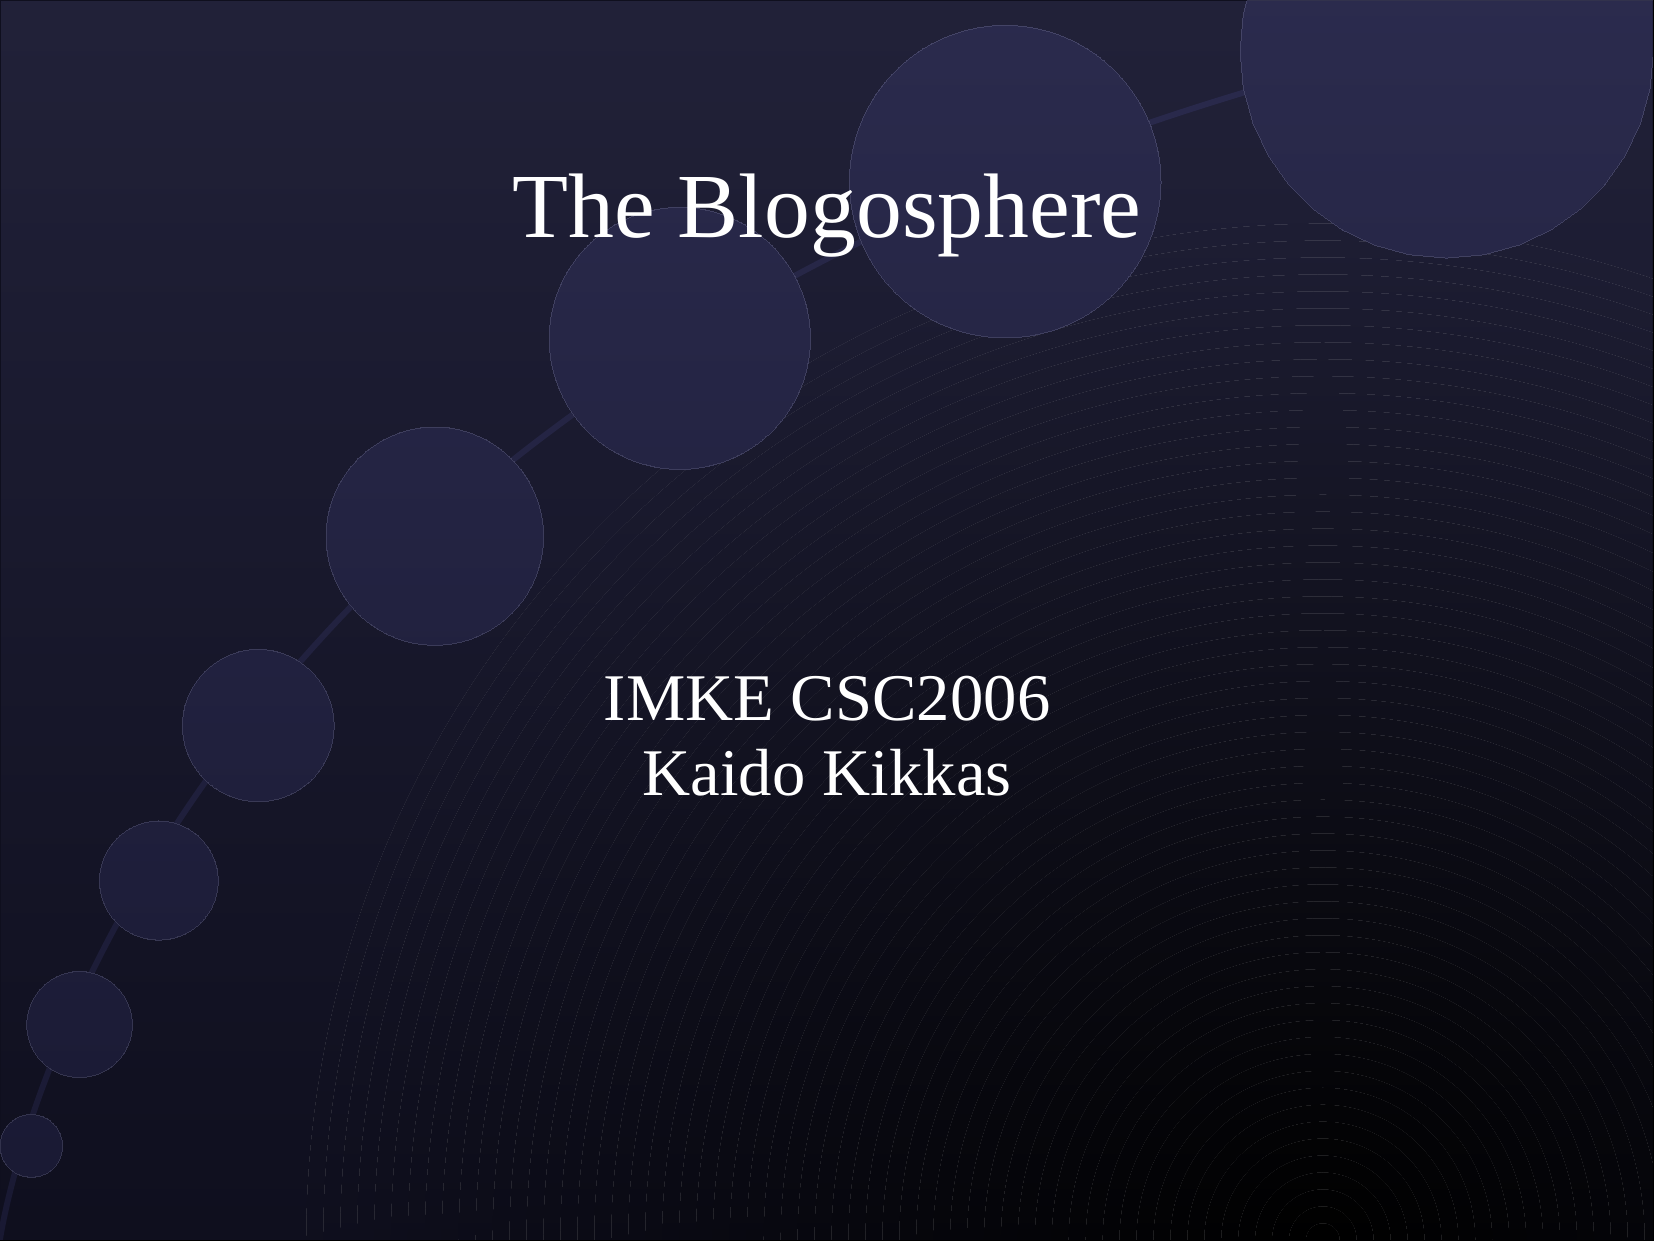

# The Blogosphere
IMKE CSC2006
Kaido Kikkas